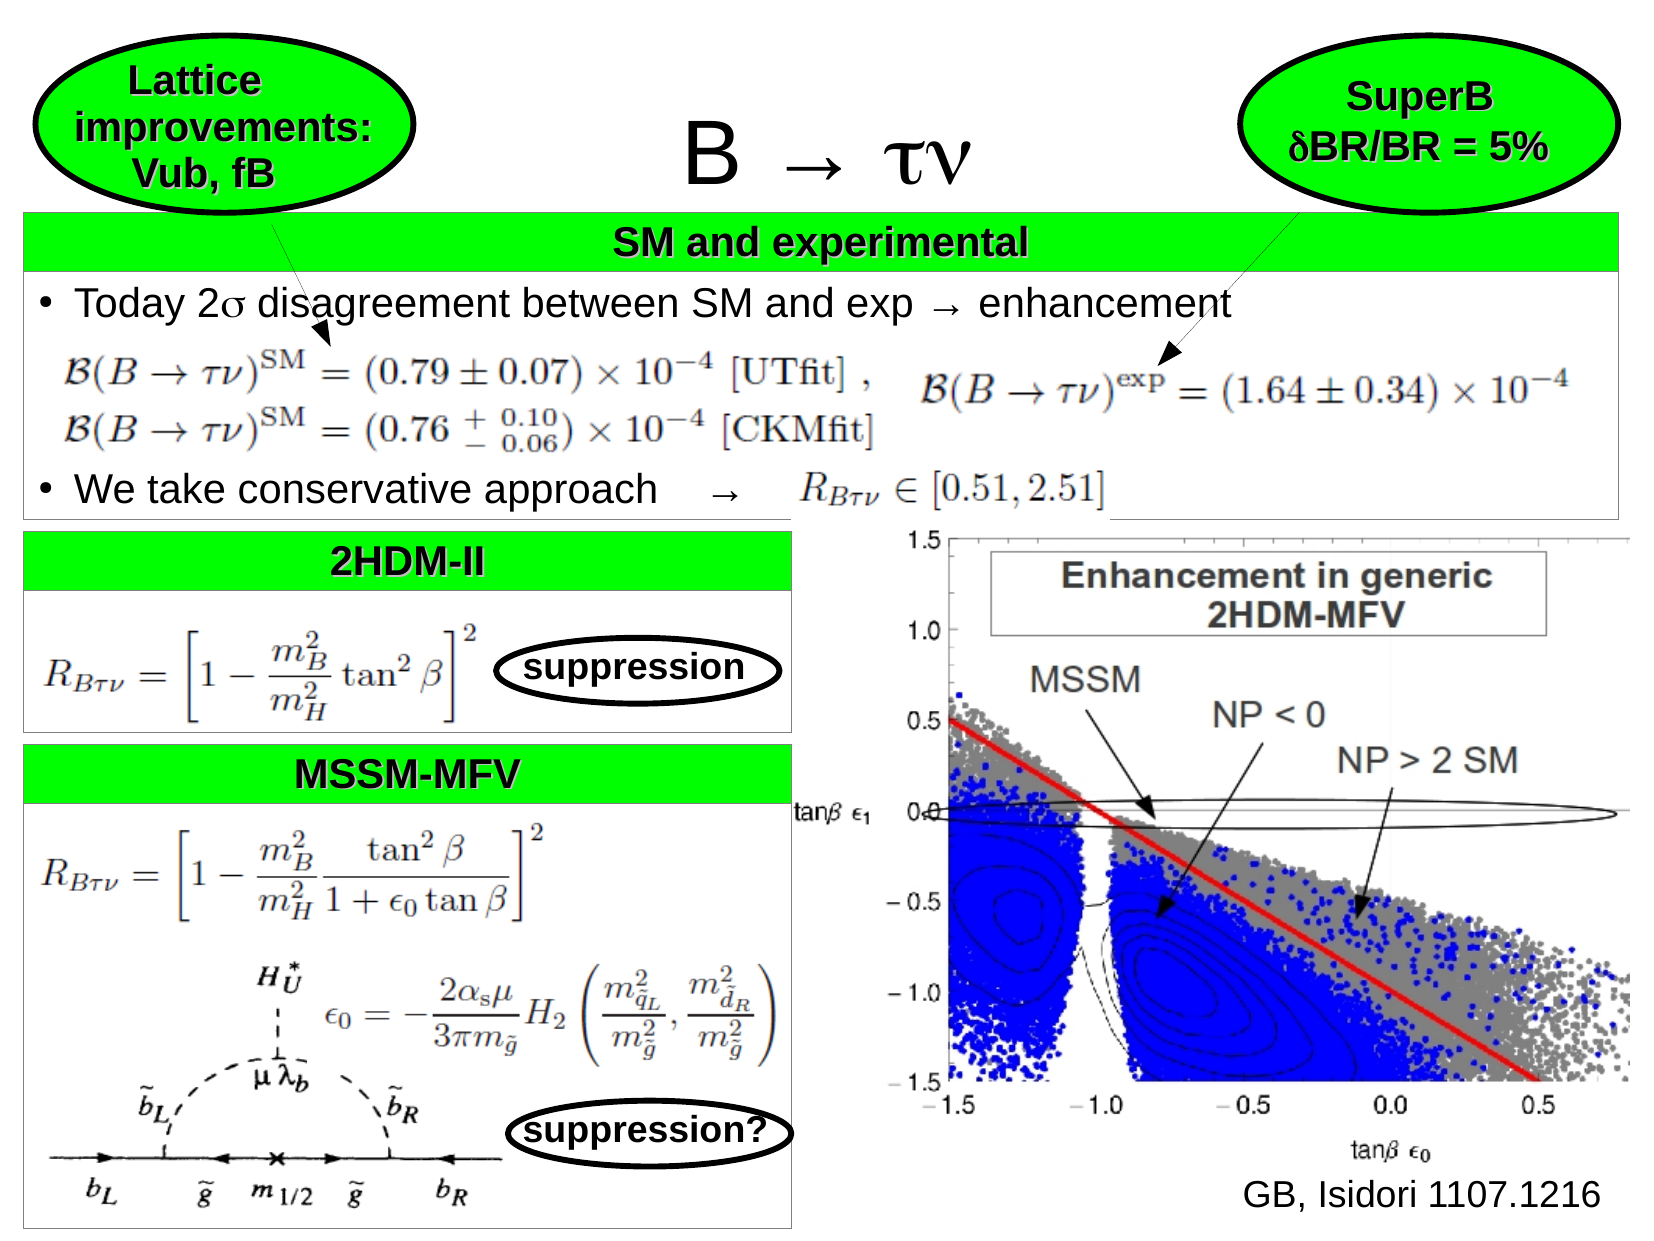

SuperB
dBR/BR = 5%
 Lattice improvements: Vub, fB
# B → tn
SM and experimental
Today 2s disagreement between SM and exp → enhancement
We take conservative approach →
2HDM-II
suppression
MSSM-MFV
suppression?
GB, Isidori 1107.1216